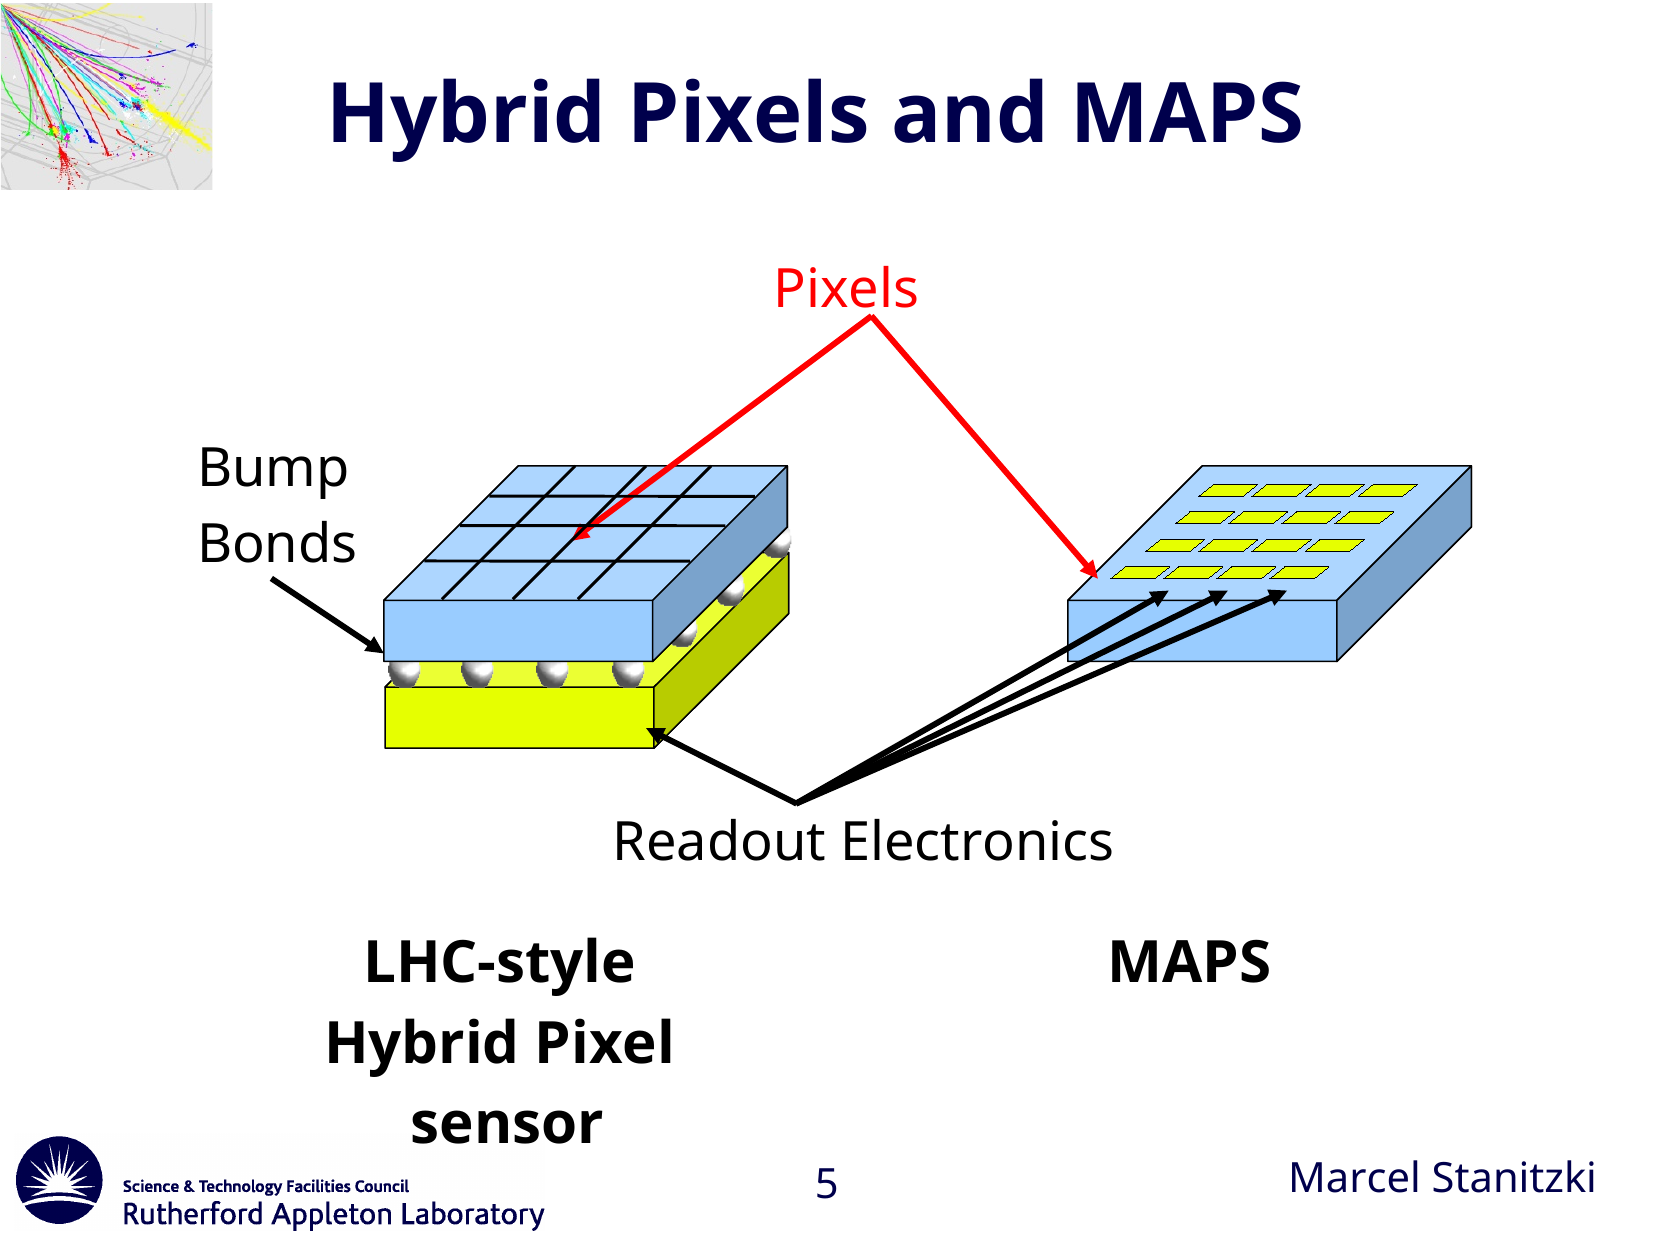

# Hybrid Pixels and MAPS
Pixels
Bump
Bonds
Readout Electronics
LHC-style
Hybrid Pixel
sensor
MAPS